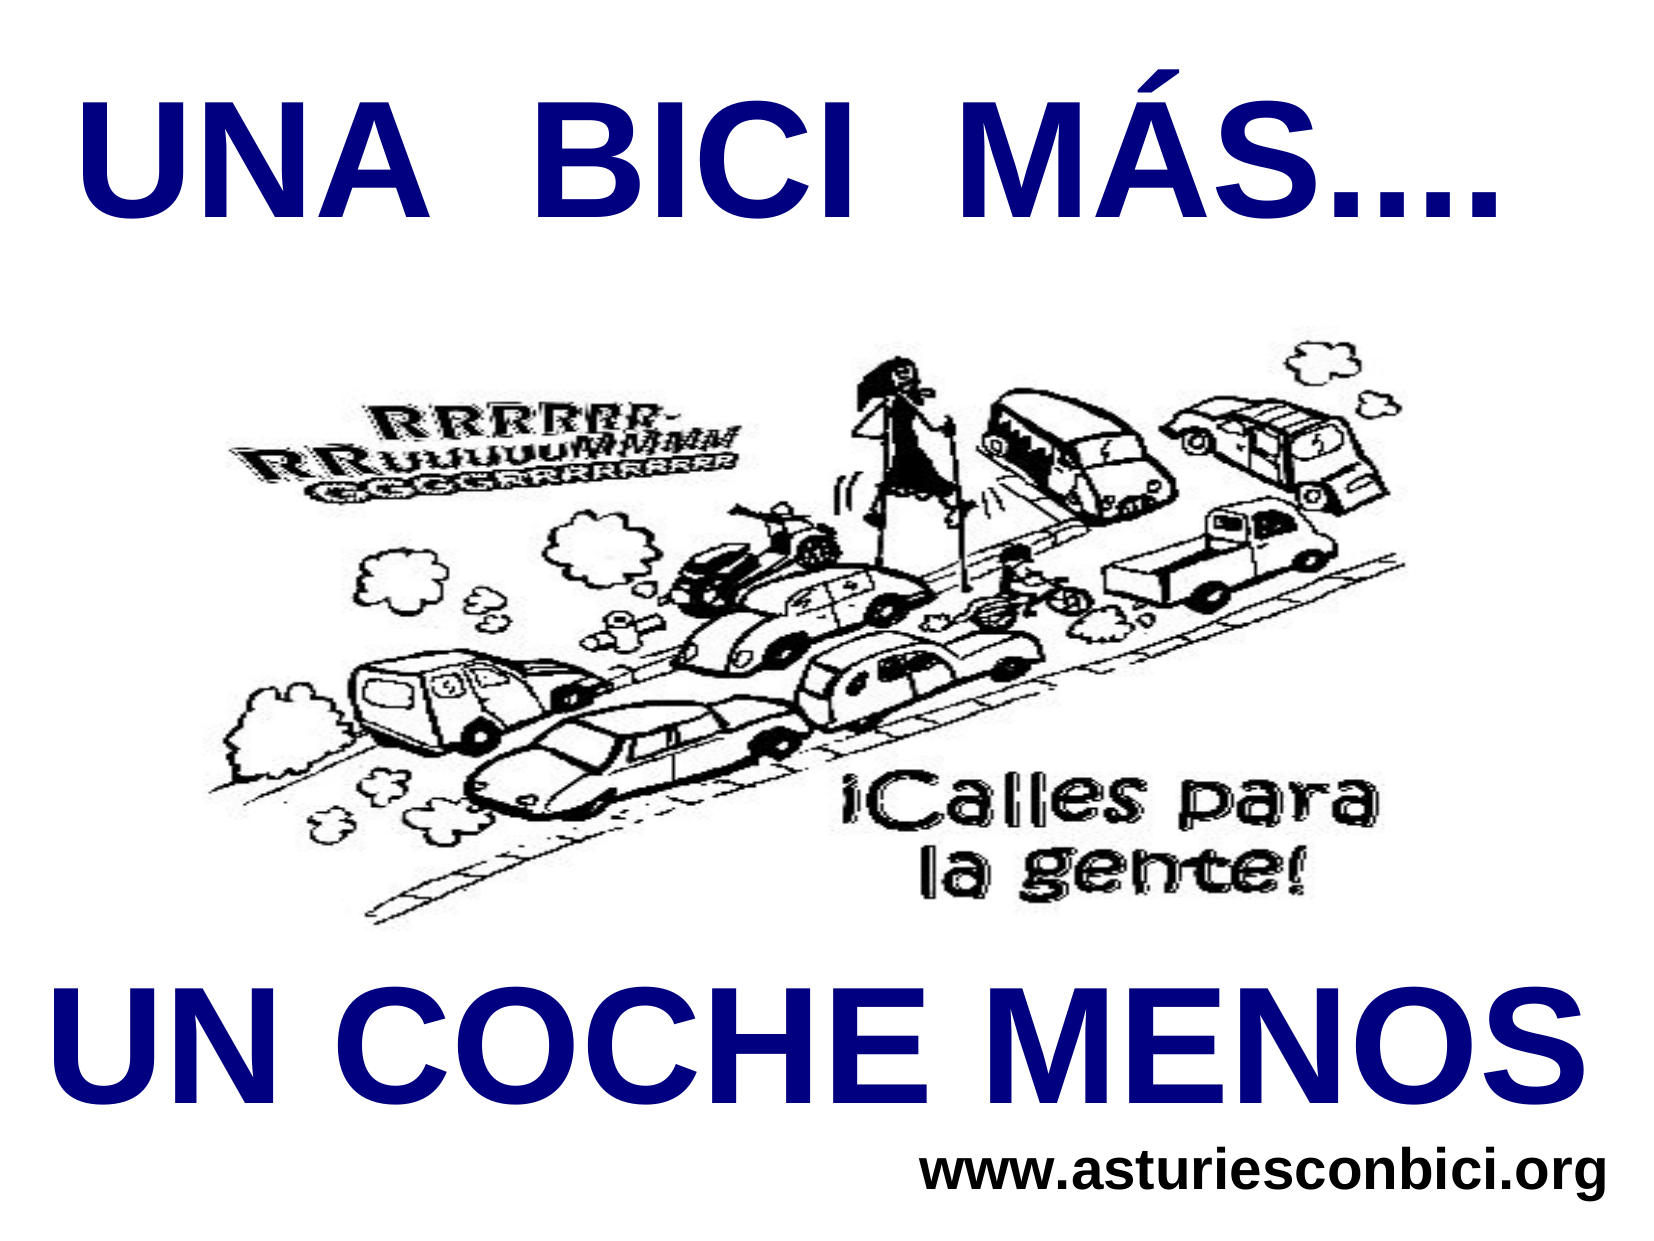

UNA BICI MÁS....
UN COCHE MENOS
www.asturiesconbici.org